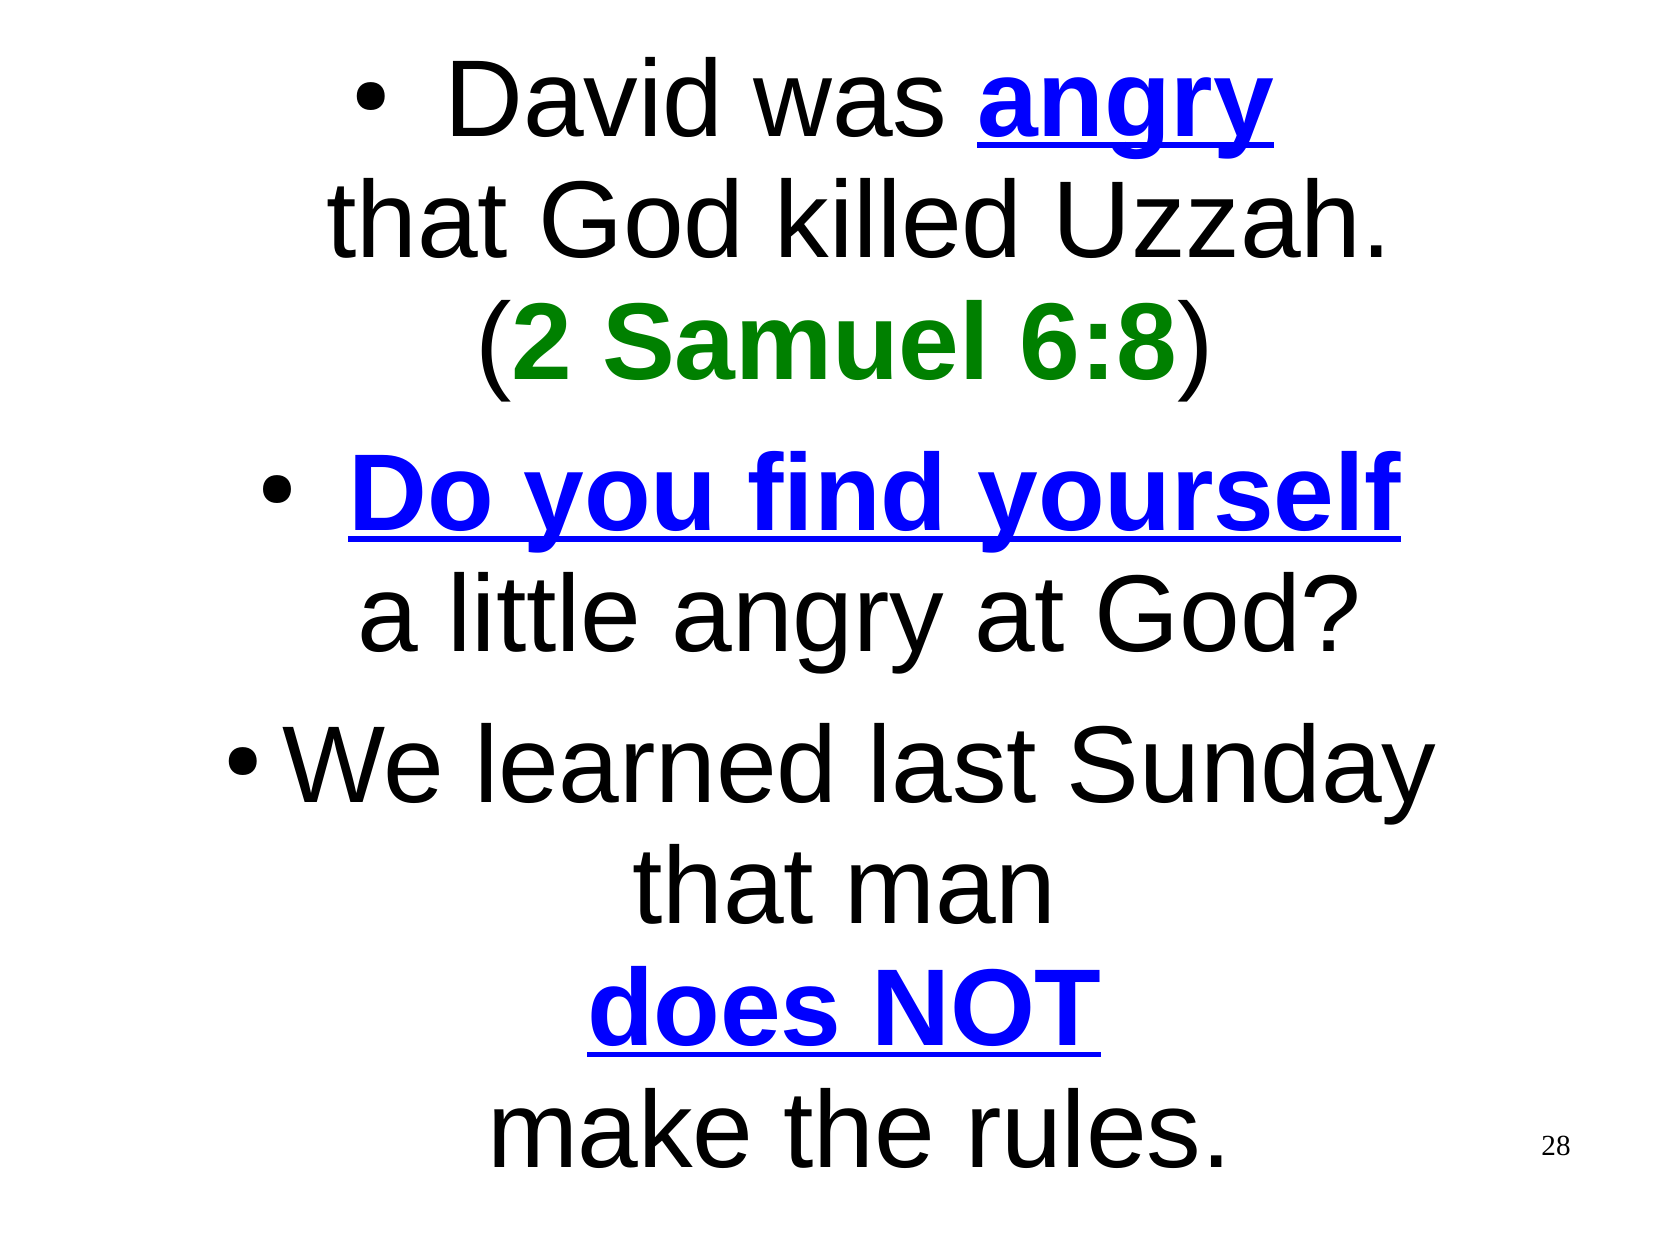

# David was angry that God killed Uzzah. (2 Samuel 6:8)
 Do you find yourself
a little angry at God?
We learned last Sunday
that man
does NOT
make the rules.
28